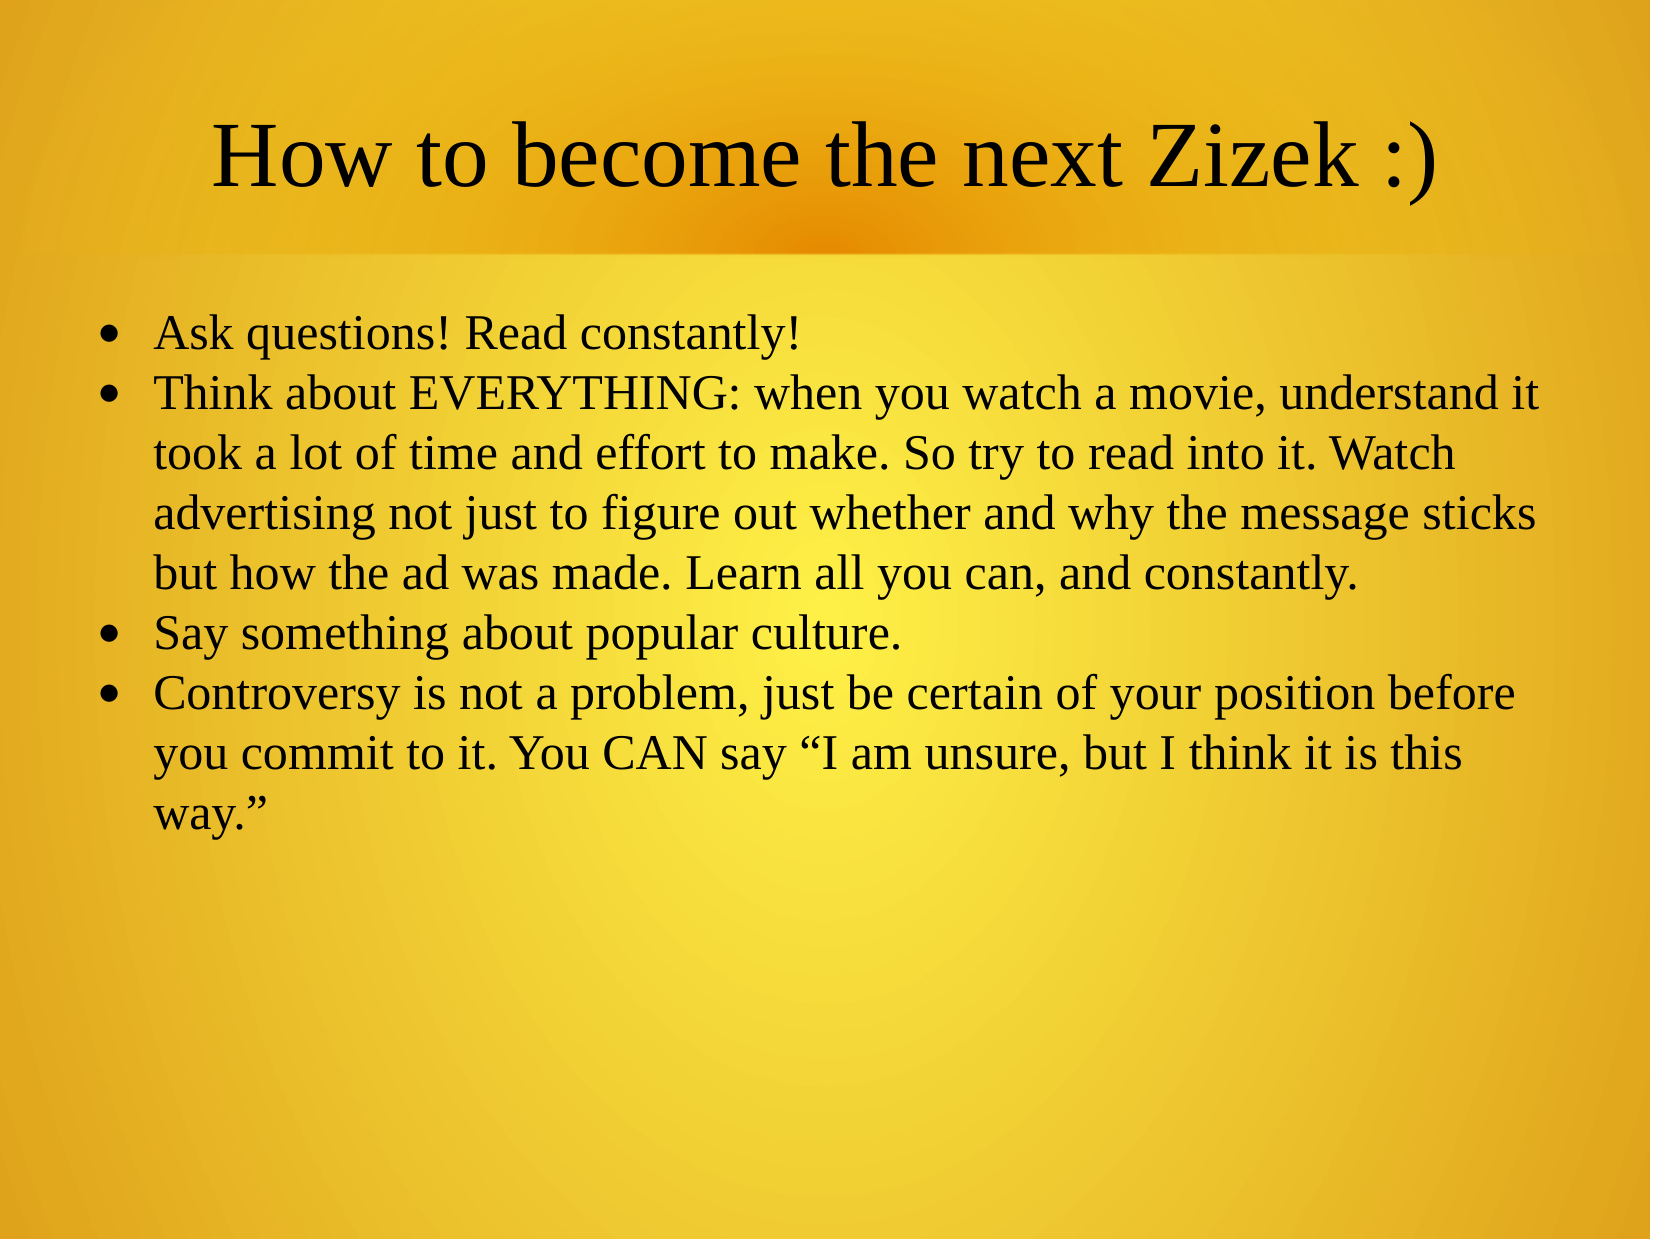

How to become the next Zizek :)
Ask questions! Read constantly!
Think about EVERYTHING: when you watch a movie, understand it took a lot of time and effort to make. So try to read into it. Watch advertising not just to figure out whether and why the message sticks but how the ad was made. Learn all you can, and constantly.
Say something about popular culture.
Controversy is not a problem, just be certain of your position before you commit to it. You CAN say “I am unsure, but I think it is this way.”